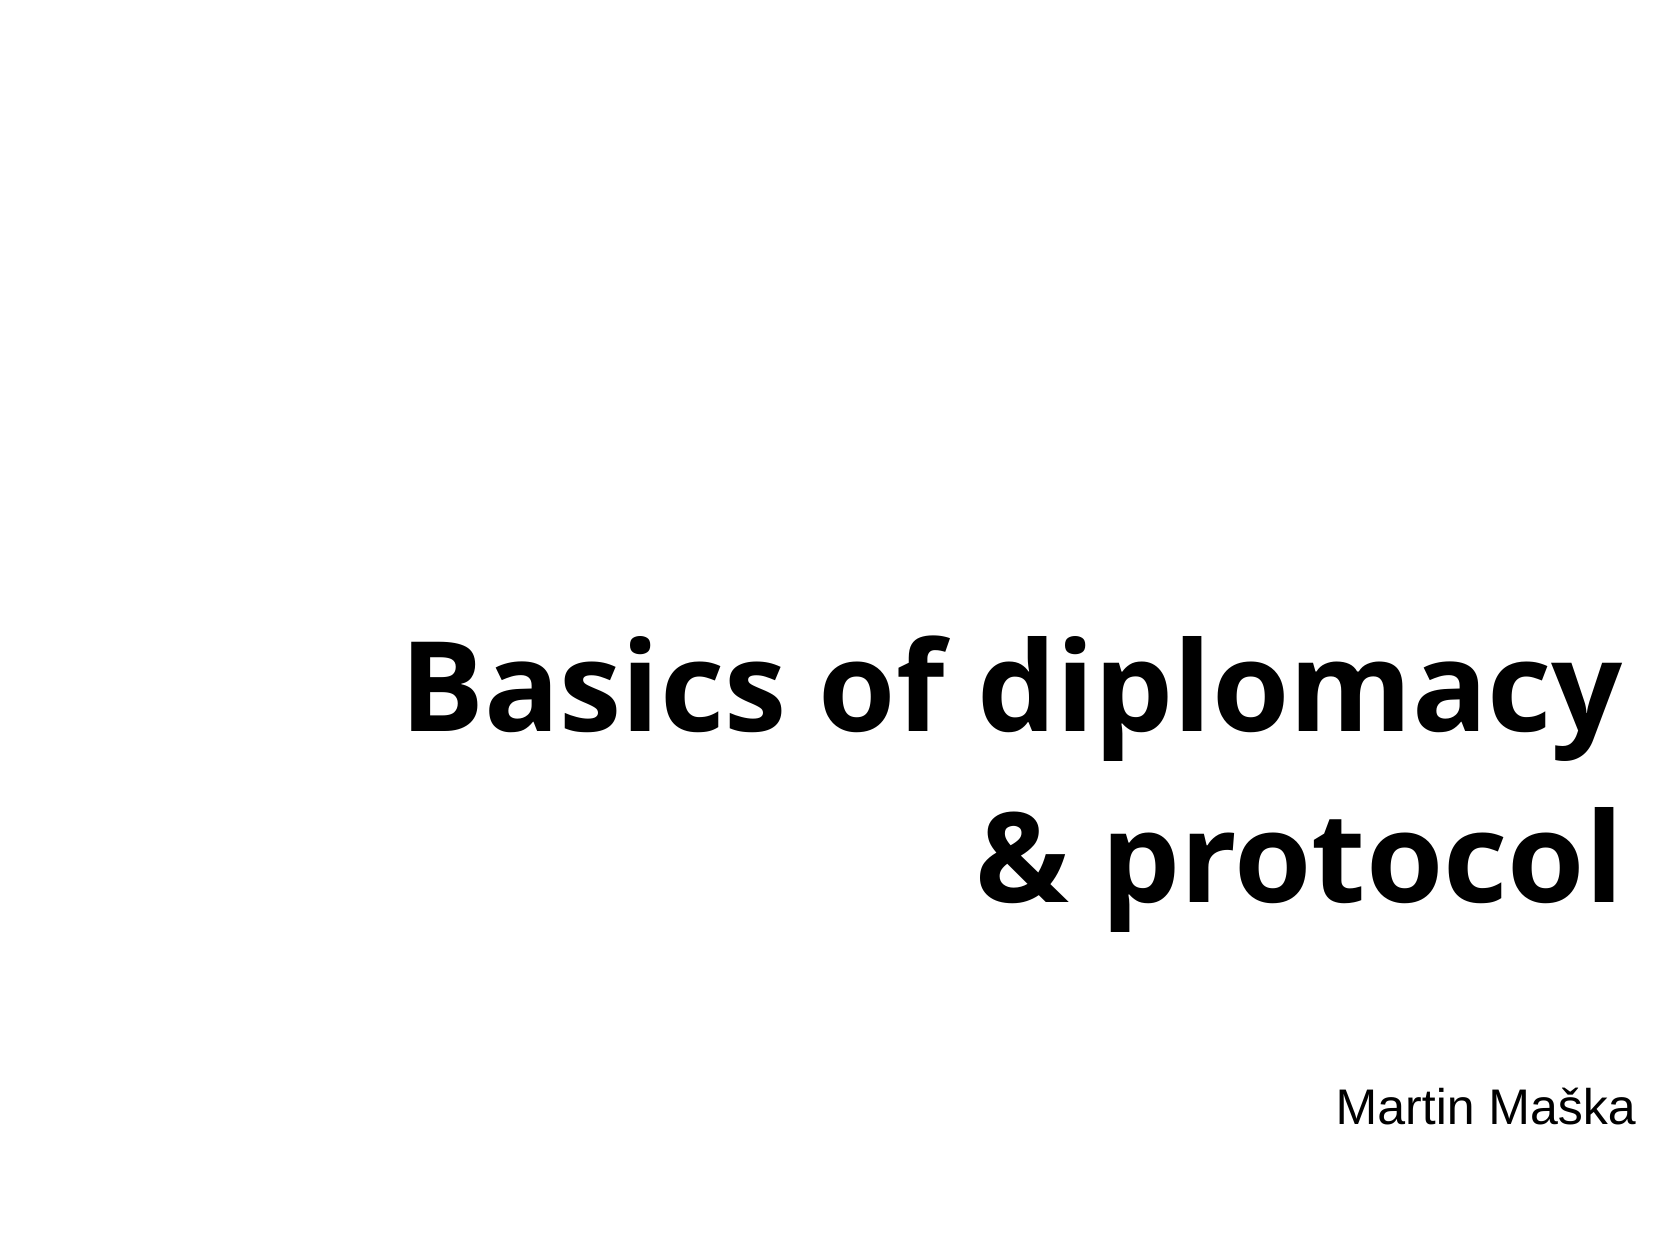

# Basics of diplomacy & protocol
Martin Maška